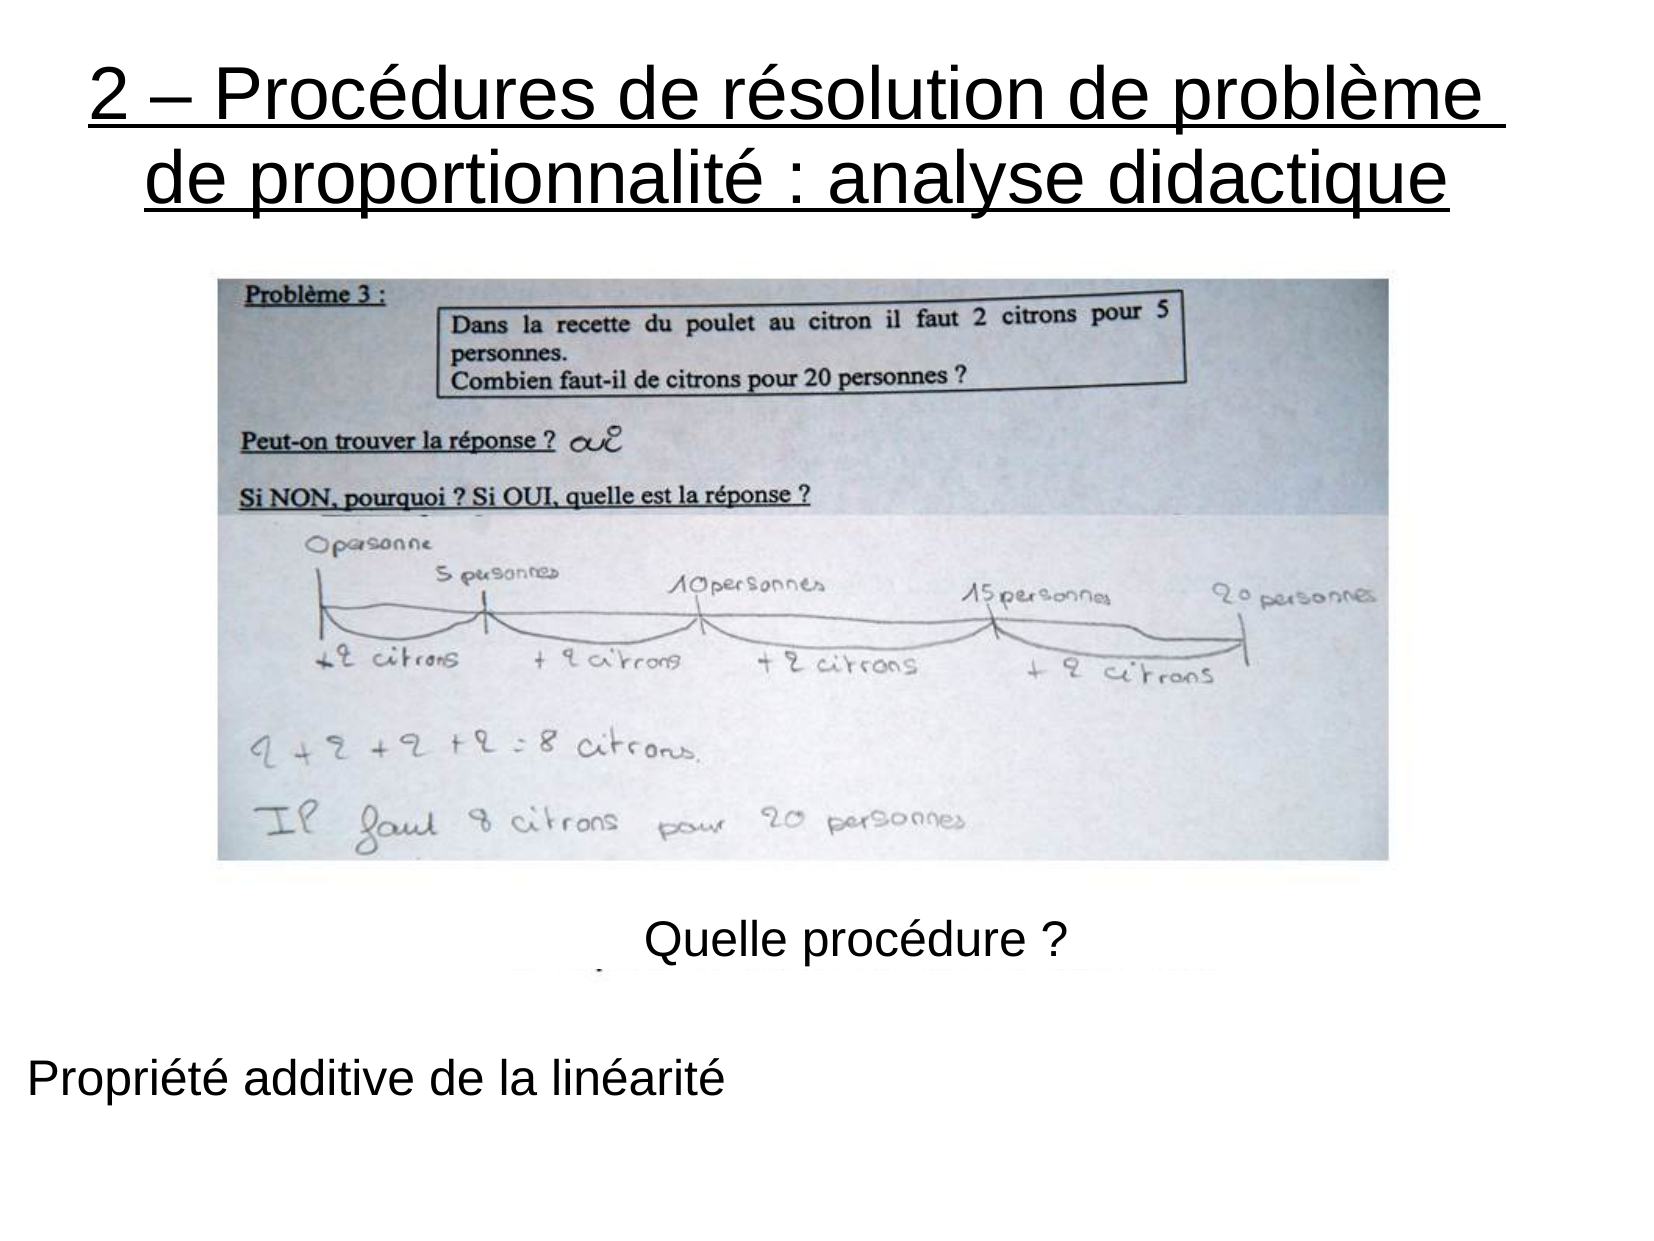

2 – Procédures de résolution de problème
de proportionnalité : analyse didactique
Quelle procédure ?
Propriété additive de la linéarité